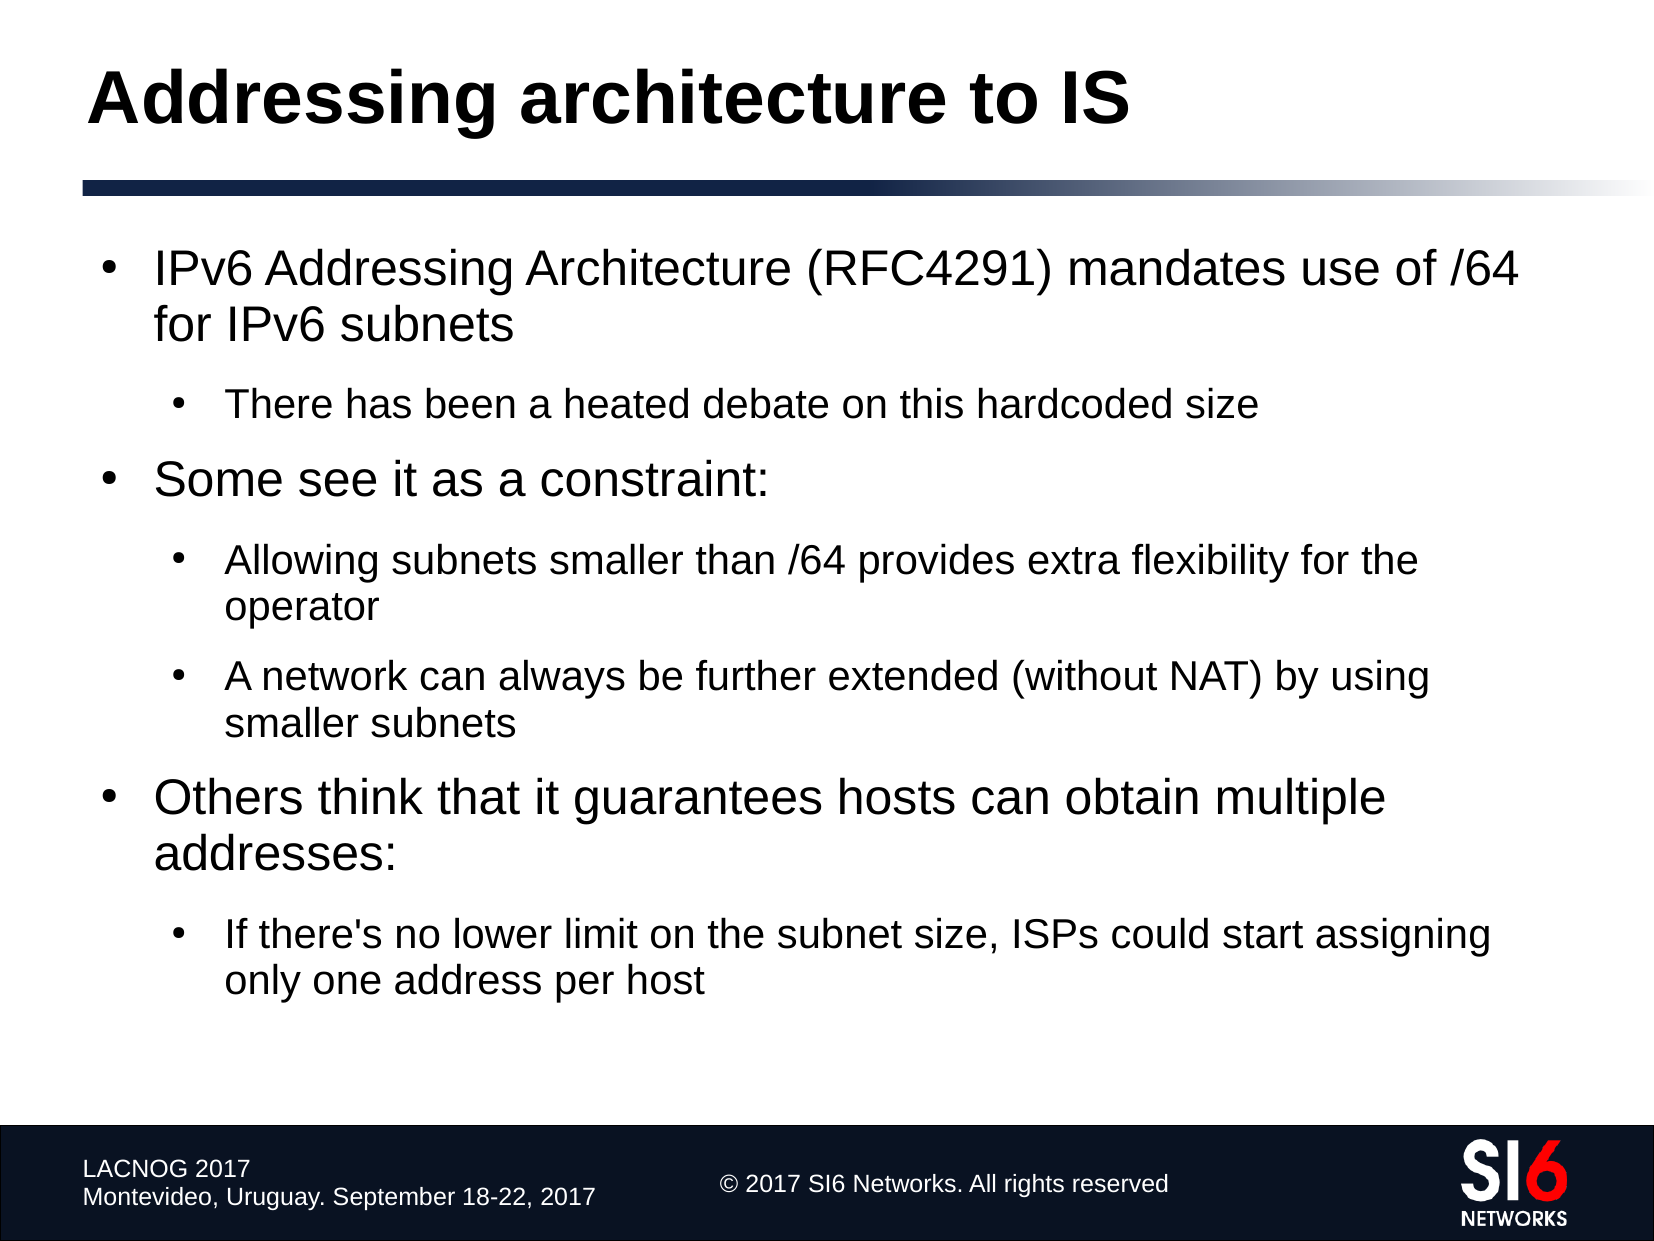

# Addressing architecture to IS
IPv6 Addressing Architecture (RFC4291) mandates use of /64 for IPv6 subnets
There has been a heated debate on this hardcoded size
Some see it as a constraint:
Allowing subnets smaller than /64 provides extra flexibility for the operator
A network can always be further extended (without NAT) by using smaller subnets
Others think that it guarantees hosts can obtain multiple addresses:
If there's no lower limit on the subnet size, ISPs could start assigning only one address per host